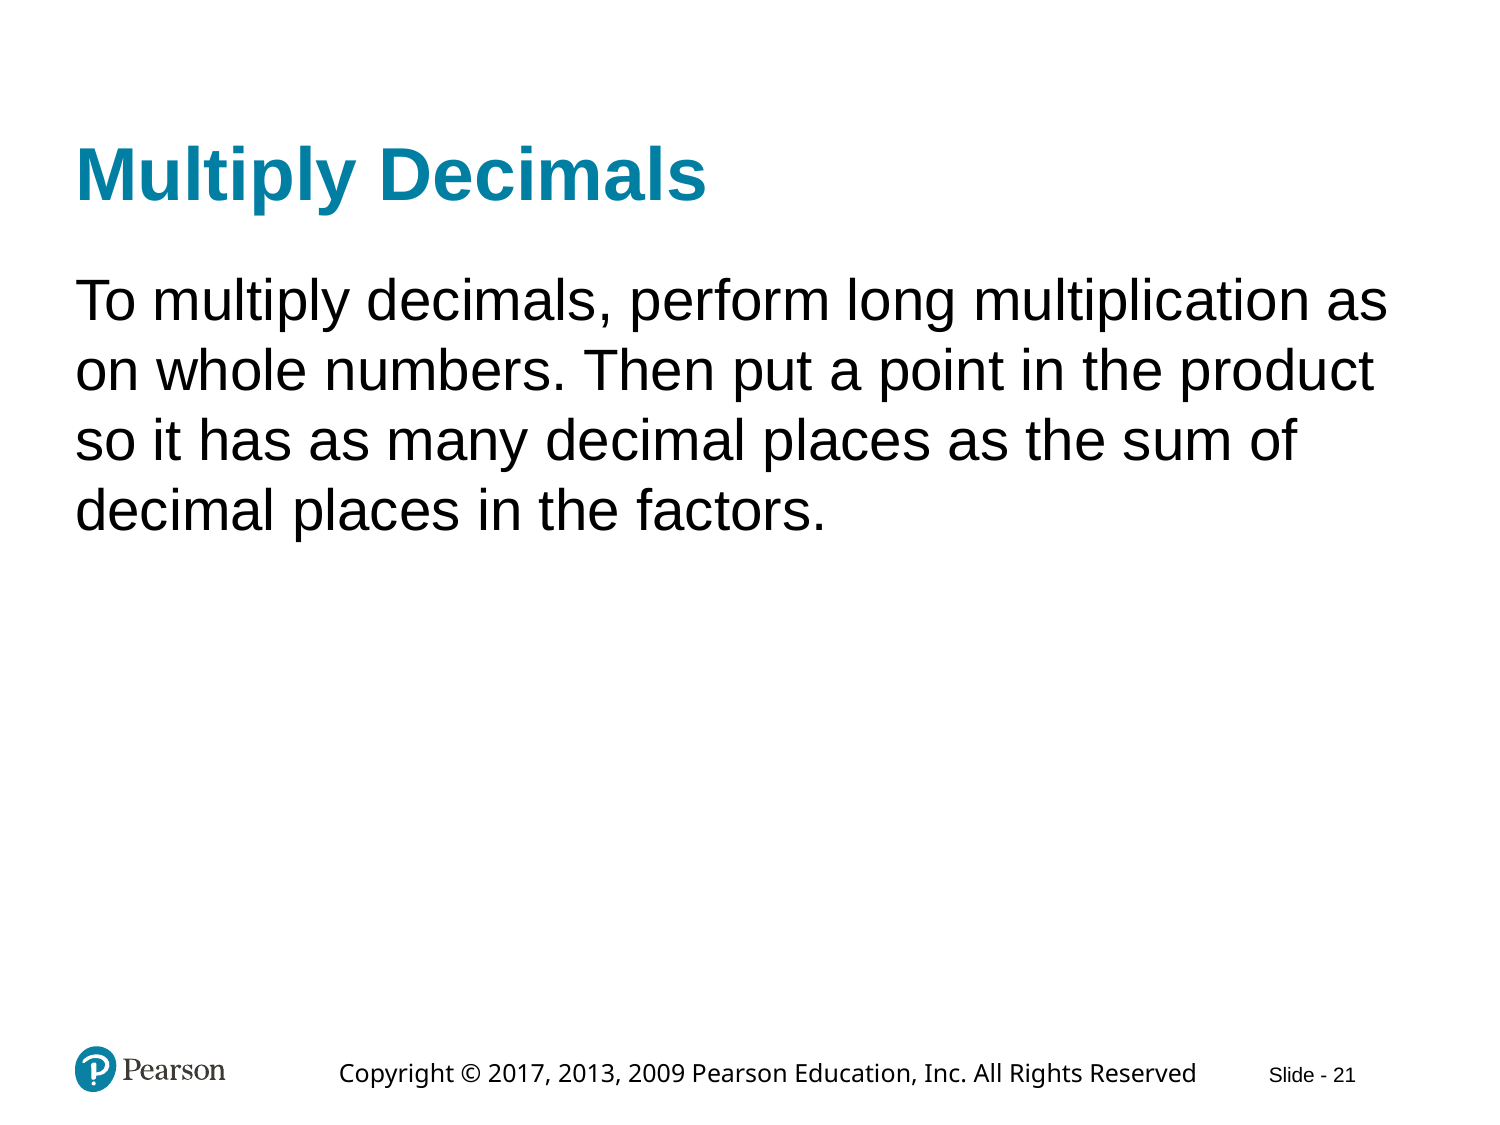

# Multiply Decimals
To multiply decimals, perform long multiplication as on whole numbers. Then put a point in the product so it has as many decimal places as the sum of decimal places in the factors.